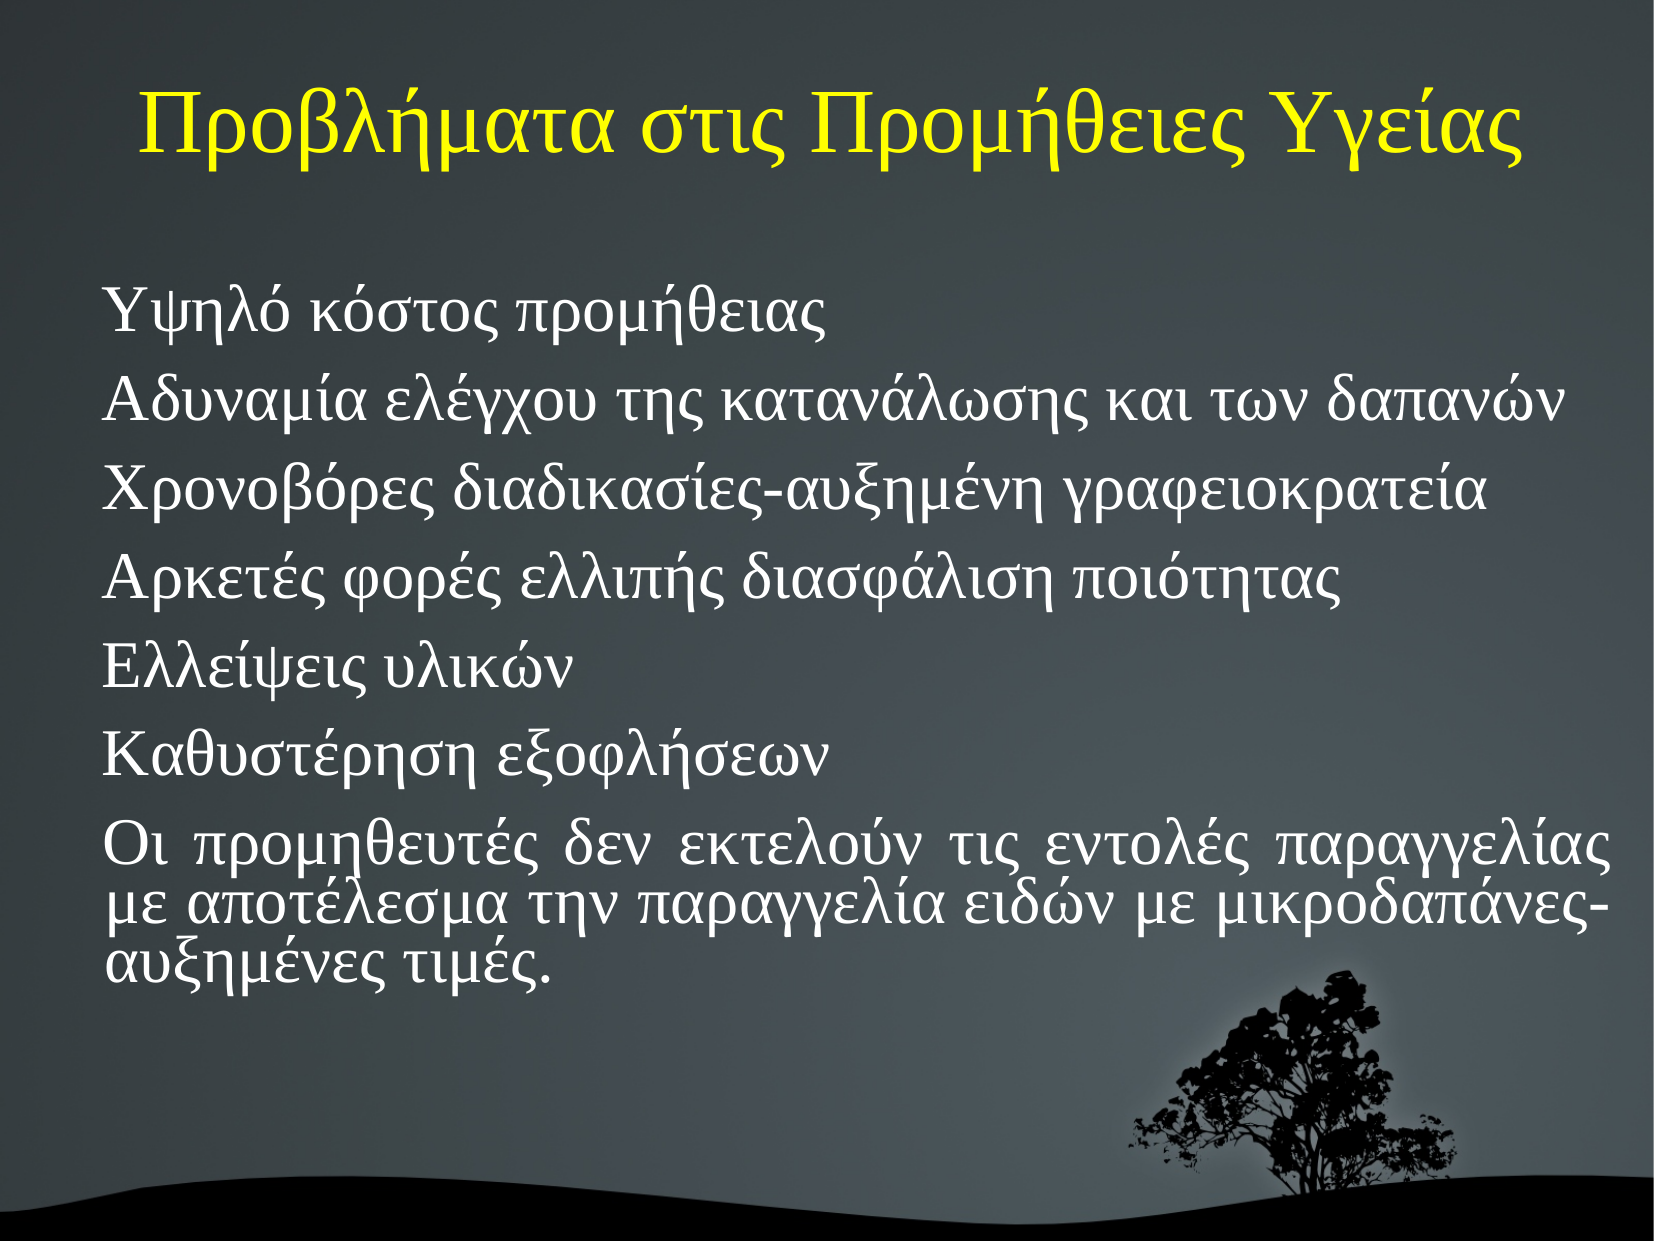

# Προβλήματα στις Προμήθειες Υγείας
 Υψηλό κόστος προμήθειας
 Αδυναμία ελέγχου της κατανάλωσης και των δαπανών
 Χρονοβόρες διαδικασίες-αυξημένη γραφειοκρατεία
 Αρκετές φορές ελλιπής διασφάλιση ποιότητας
 Ελλείψεις υλικών
 Καθυστέρηση εξοφλήσεων
 Οι προμηθευτές δεν εκτελούν τις εντολές παραγγελίας με αποτέλεσμα την παραγγελία ειδών με μικροδαπάνες-αυξημένες τιμές.